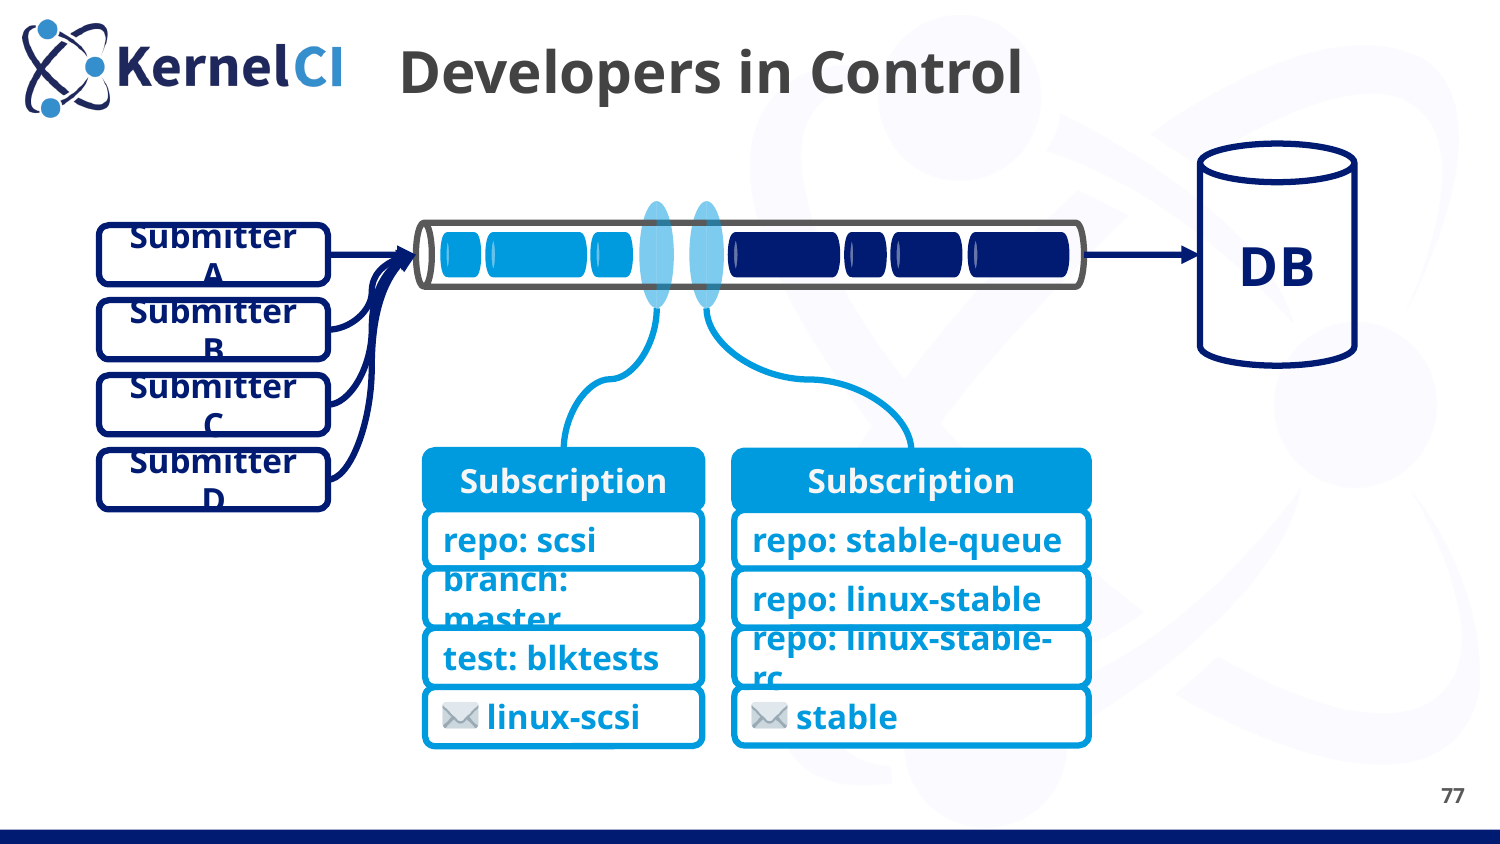

# Developers in Control
DB
Submitter A
Submitter B
Submitter C
Submitter D
Subscription
repo: scsi
branch: master
test: blktests
 linux-scsi
Subscription
repo: stable-queue
repo: linux-stable
repo: linux-stable-rc
 stable